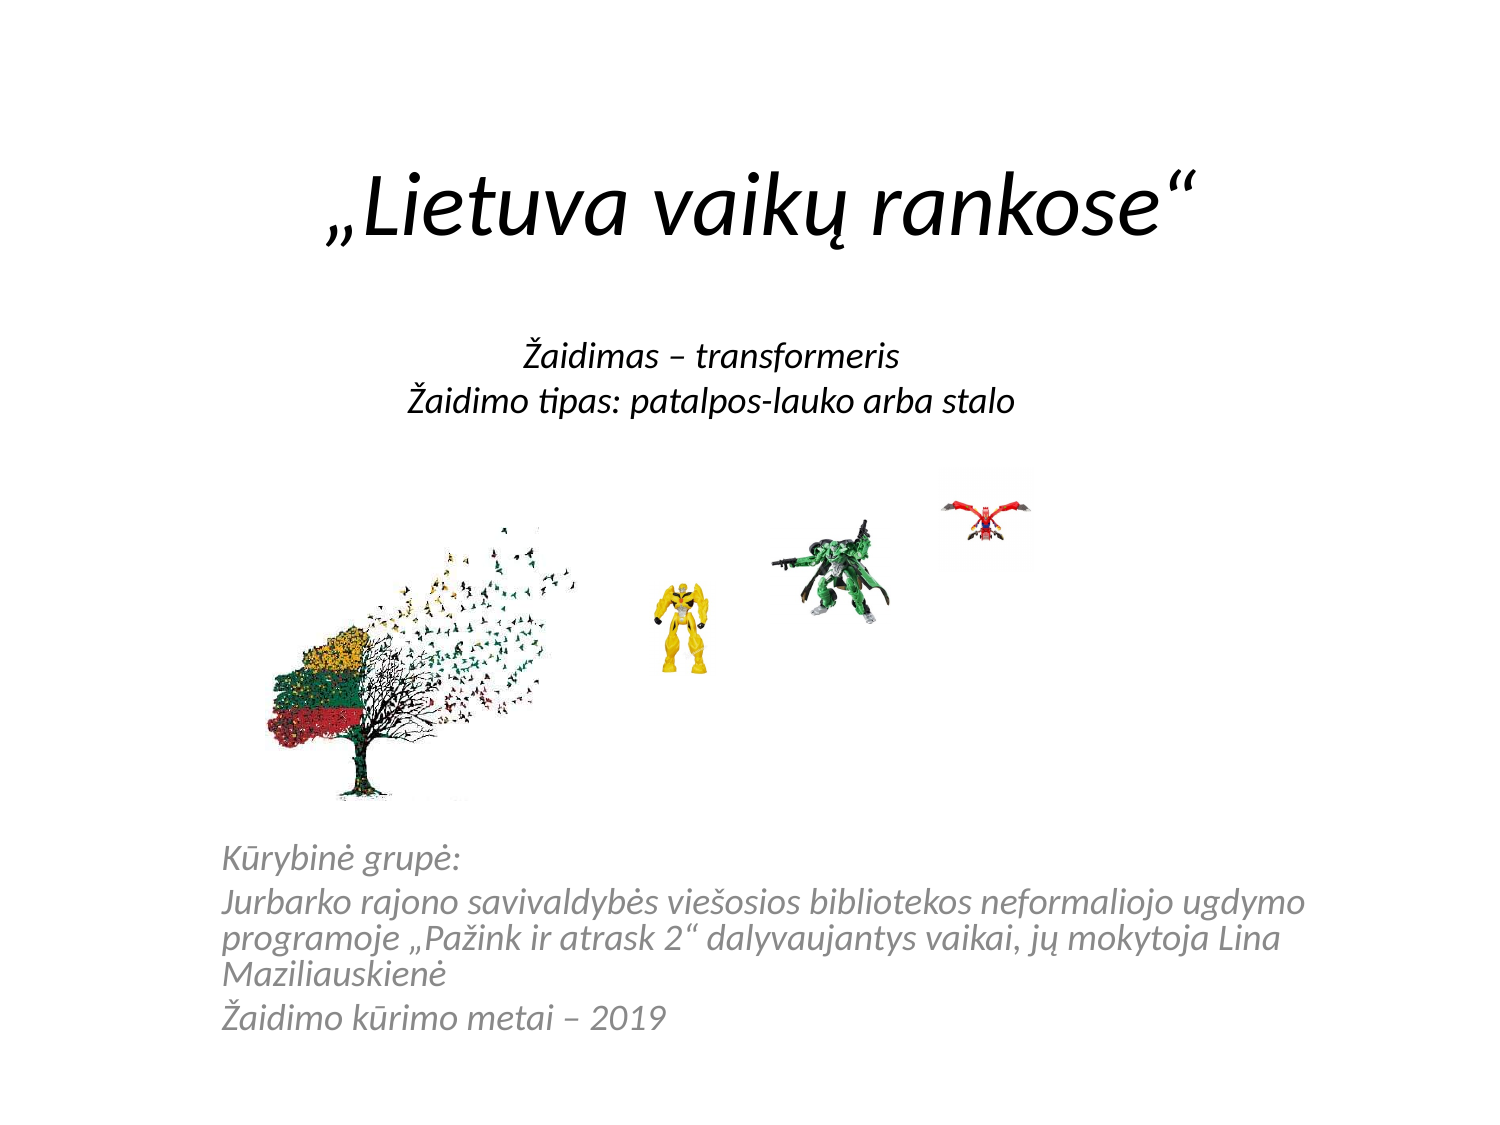

# „Lietuva vaikų rankose“
Žaidimas – transformeris
Žaidimo tipas: patalpos-lauko arba stalo
Kūrybinė grupė:
Jurbarko rajono savivaldybės viešosios bibliotekos neformaliojo ugdymo programoje „Pažink ir atrask 2“ dalyvaujantys vaikai, jų mokytoja Lina Maziliauskienė
Žaidimo kūrimo metai – 2019